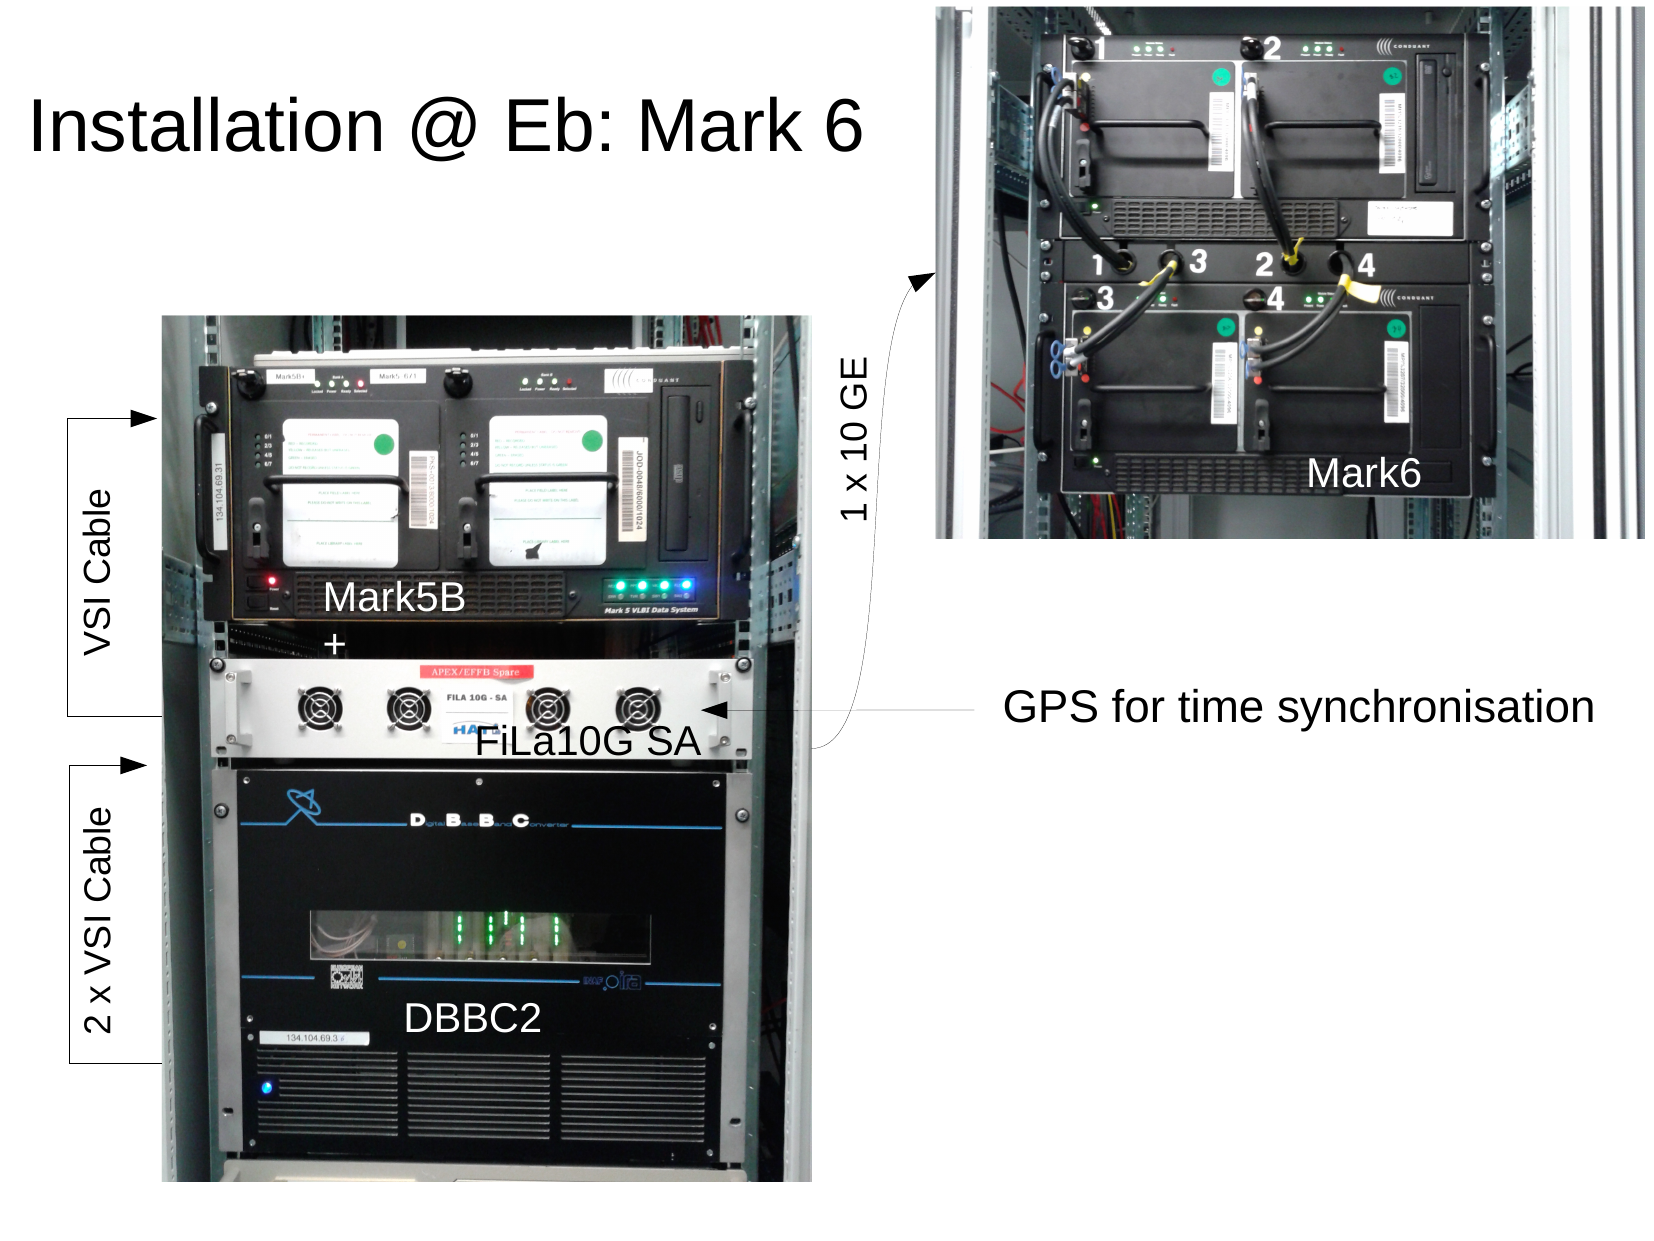

# Installation @ Eb: Mark 6
1 x 10 GE
Mark6
VSI Cable
Mark5B+
GPS for time synchronisation
FiLa10G SA
2 x VSI Cable
DBBC2